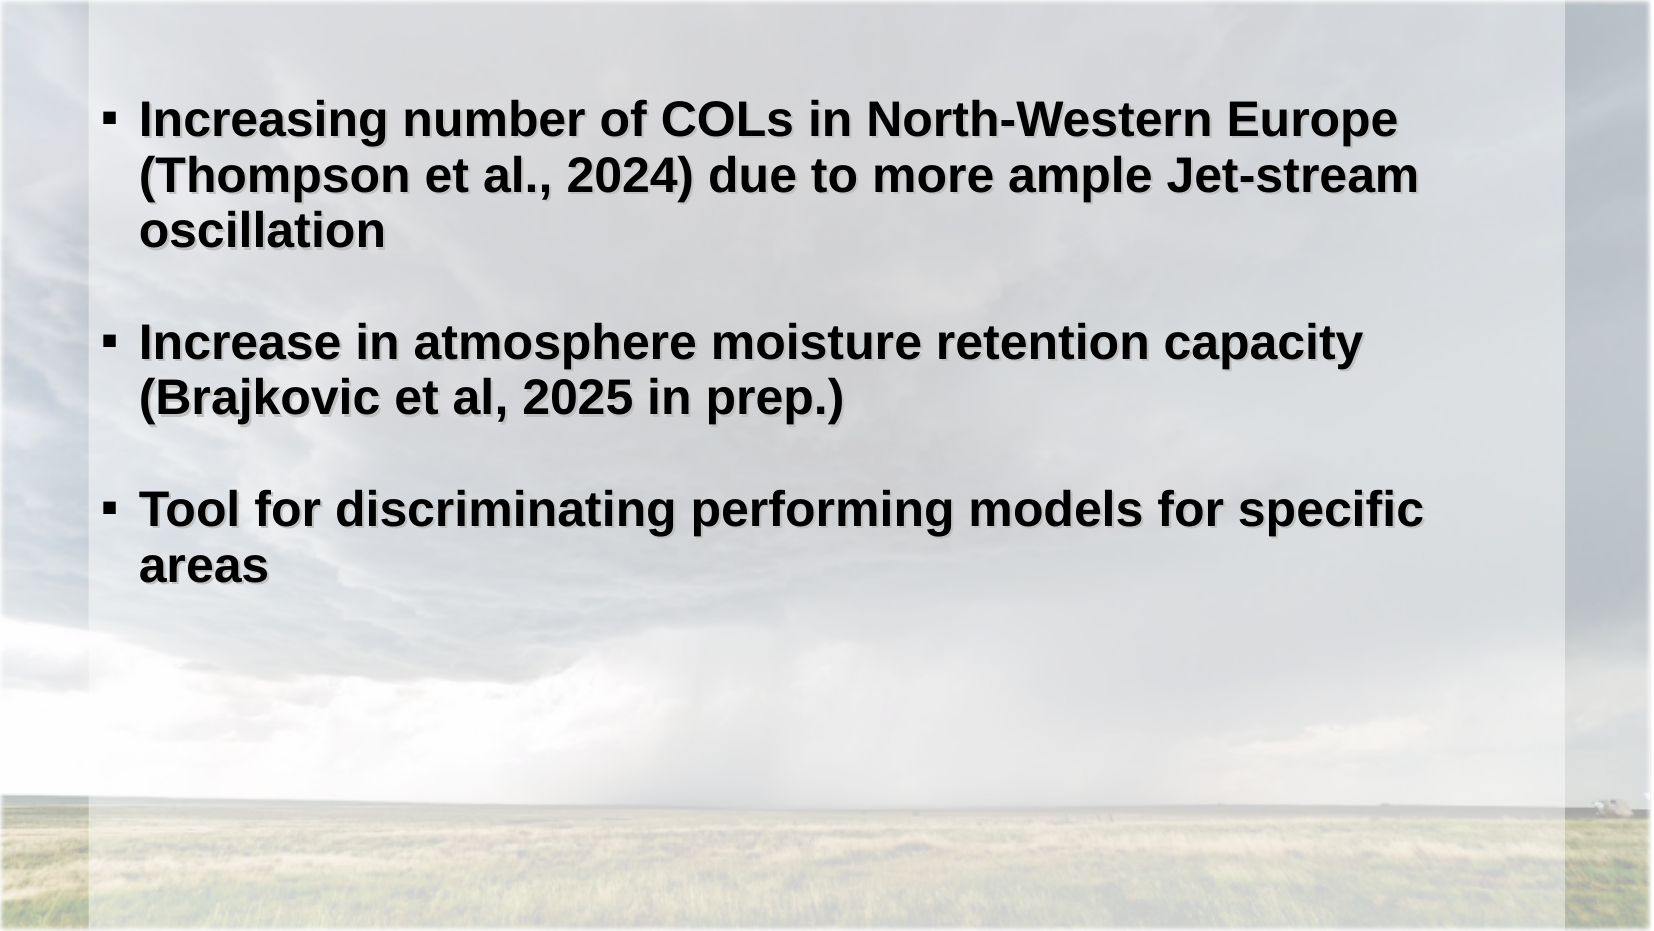

Increasing number of COLs in North-Western Europe (Thompson et al., 2024) due to more ample Jet-stream oscillation
Increase in atmosphere moisture retention capacity (Brajkovic et al, 2025 in prep.)
Tool for discriminating performing models for specific areas